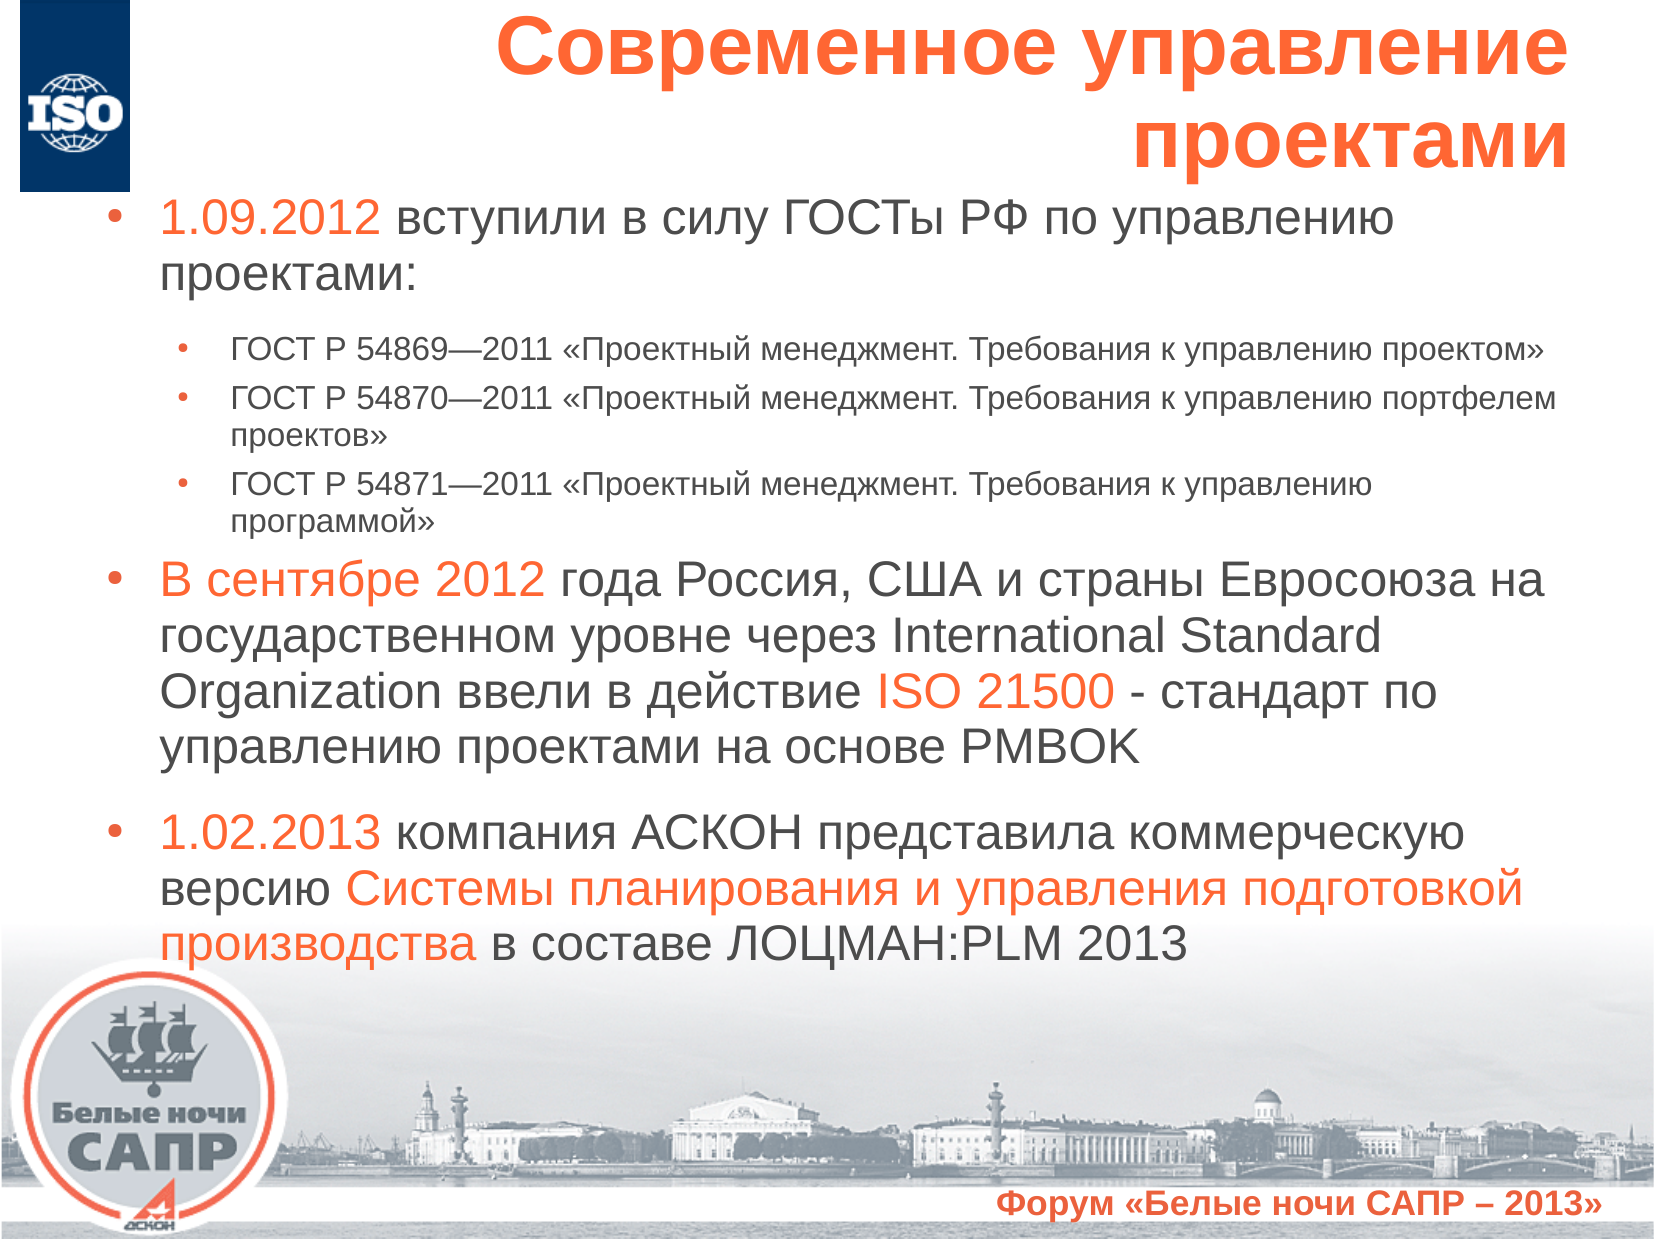

# Современное управление проектами
1.09.2012 вступили в силу ГОСТы РФ по управлению проектами:
ГОСТ Р 54869—2011 «Проектный менеджмент. Требования к управлению проектом»
ГОСТ Р 54870—2011 «Проектный менеджмент. Требования к управлению портфелем проектов»
ГОСТ Р 54871—2011 «Проектный менеджмент. Требования к управлению программой»
В сентябре 2012 года Россия, США и страны Евросоюза на государственном уровне через International Standard Organization ввели в действие ISO 21500 - стандарт по управлению проектами на основе PMBOK
1.02.2013 компания АСКОН представила коммерческую версию Системы планирования и управления подготовкой производства в составе ЛОЦМАН:PLM 2013